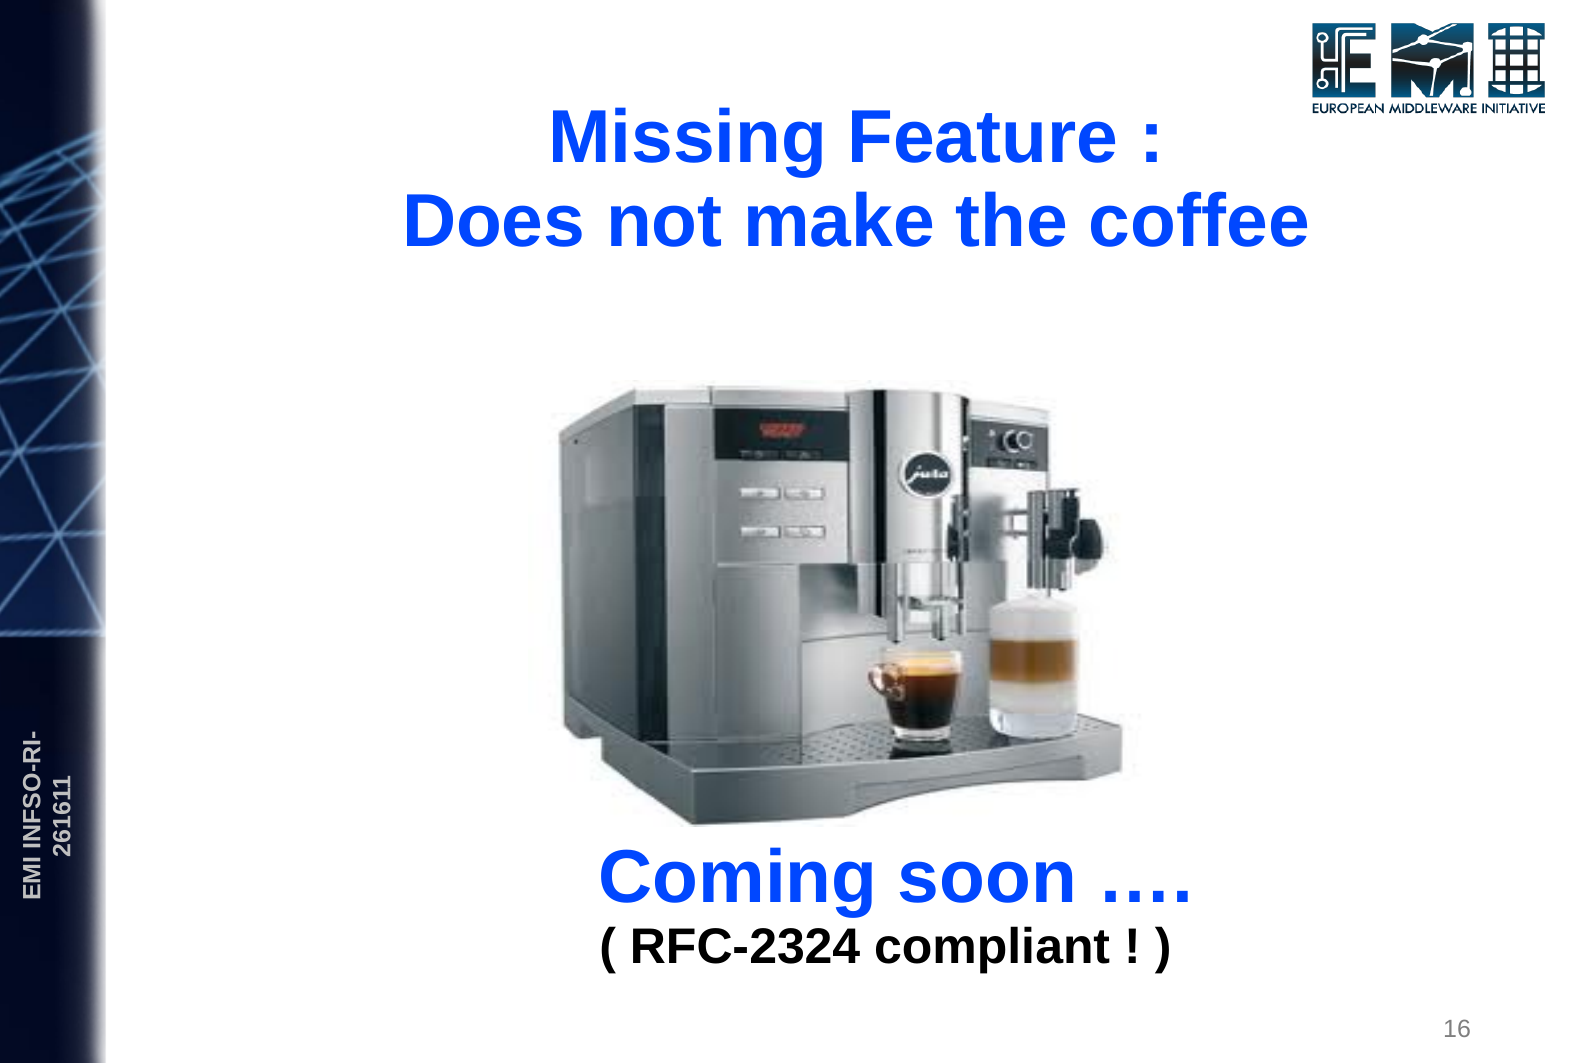

Missing Feature :
Does not make the coffee
 Coming soon ….
( RFC-2324 compliant ! )
16